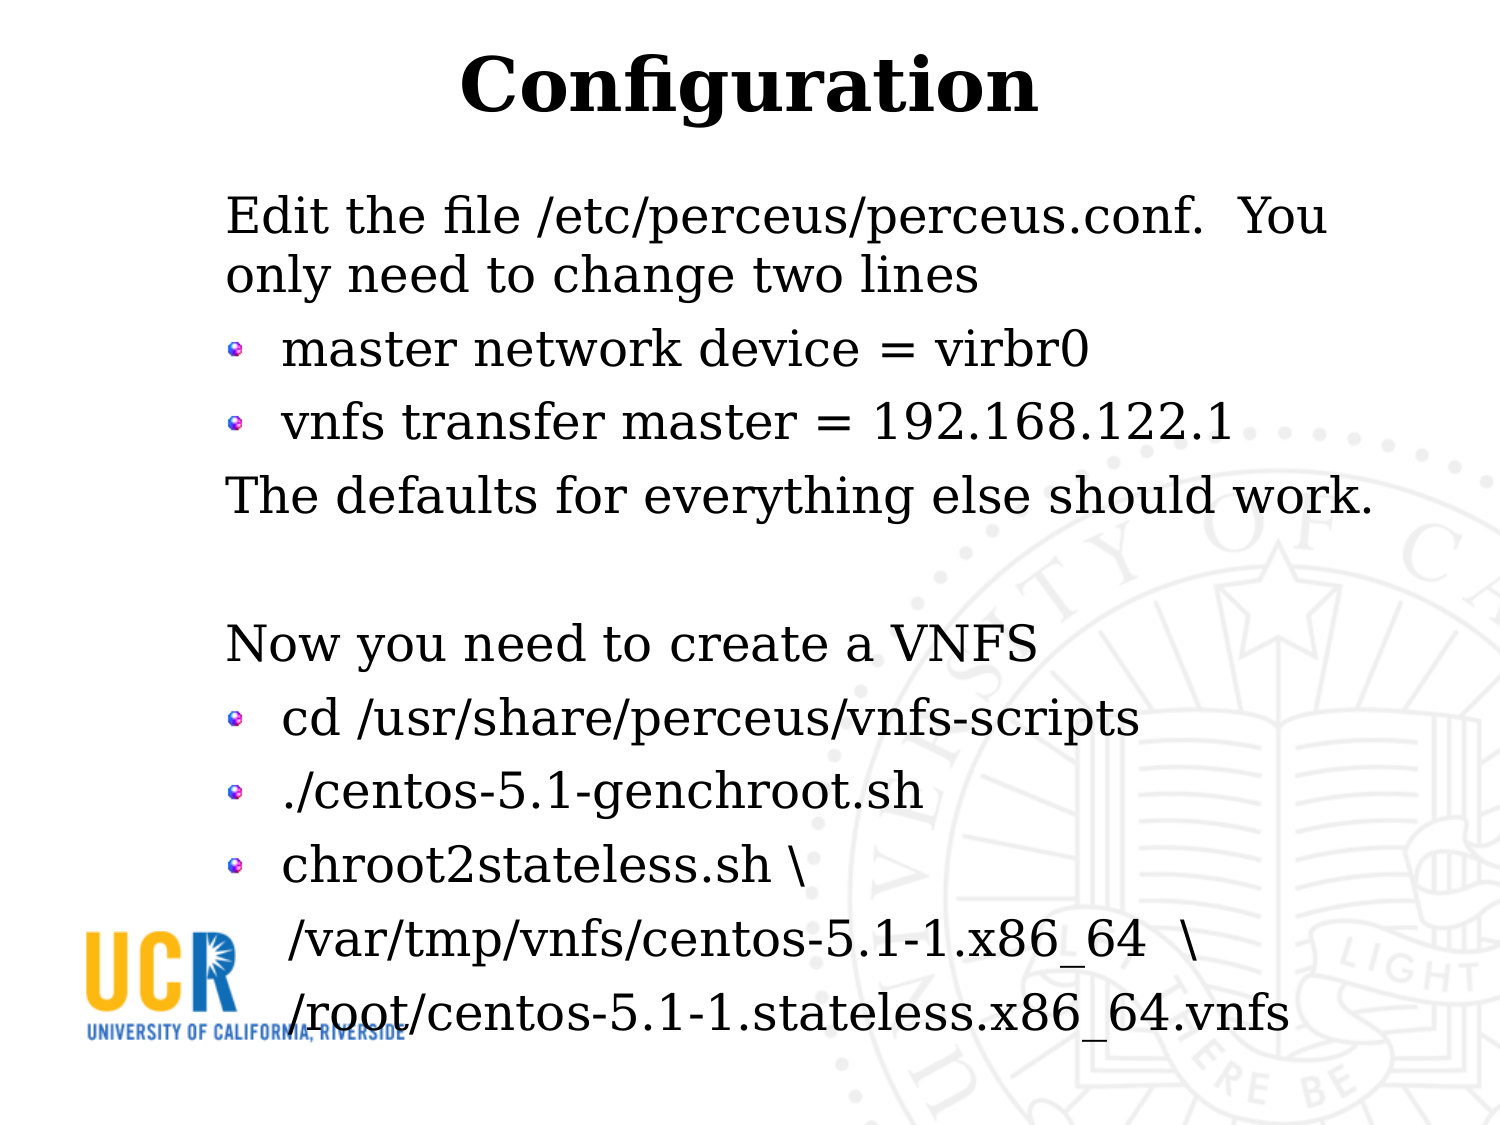

# Configuration
Edit the file /etc/perceus/perceus.conf. You only need to change two lines
master network device = virbr0
vnfs transfer master = 192.168.122.1
The defaults for everything else should work.
Now you need to create a VNFS
cd /usr/share/perceus/vnfs-scripts
./centos-5.1-genchroot.sh
chroot2stateless.sh \
 /var/tmp/vnfs/centos-5.1-1.x86_64 \
 /root/centos-5.1-1.stateless.x86_64.vnfs